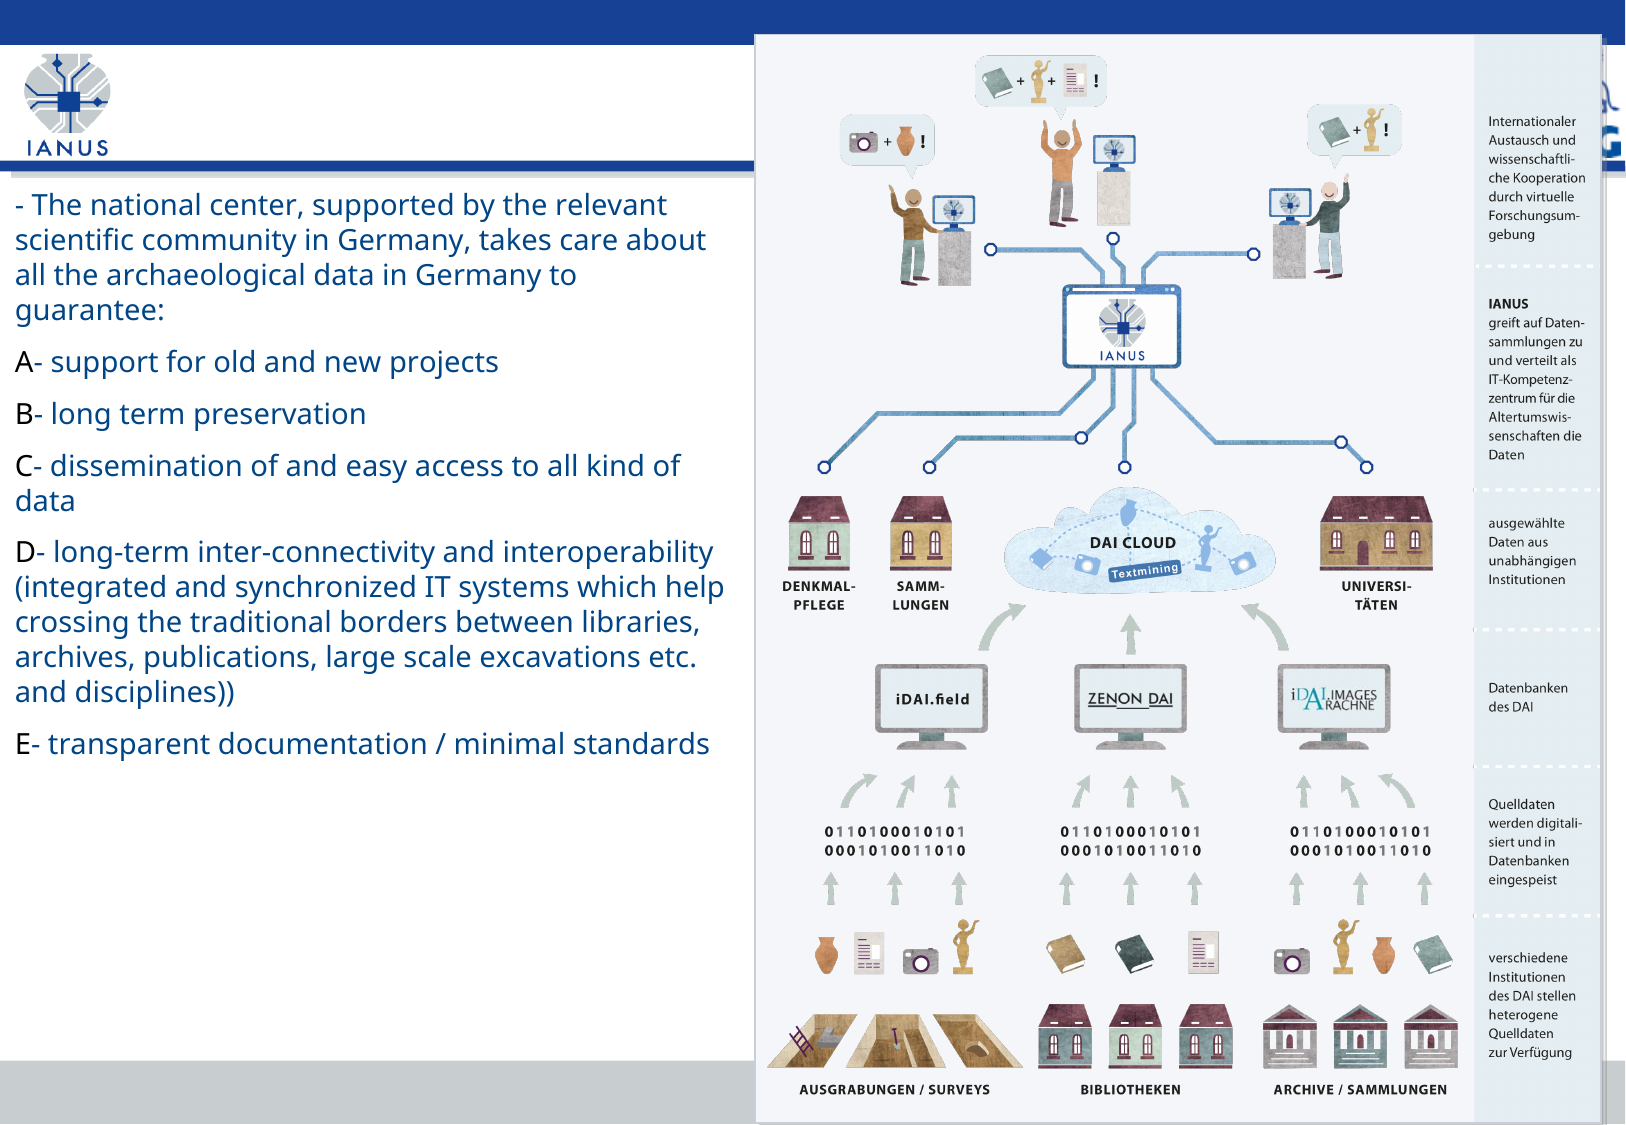

- The national center, supported by the relevant scientific community in Germany, takes care about all the archaeological data in Germany to guarantee:
- support for old and new projects
- long term preservation
- dissemination of and easy access to all kind of data
- long-term inter-connectivity and interoperability (integrated and synchronized IT systems which help crossing the traditional borders between libraries, archives, publications, large scale excavations etc. and disciplines))
- transparent documentation / minimal standards